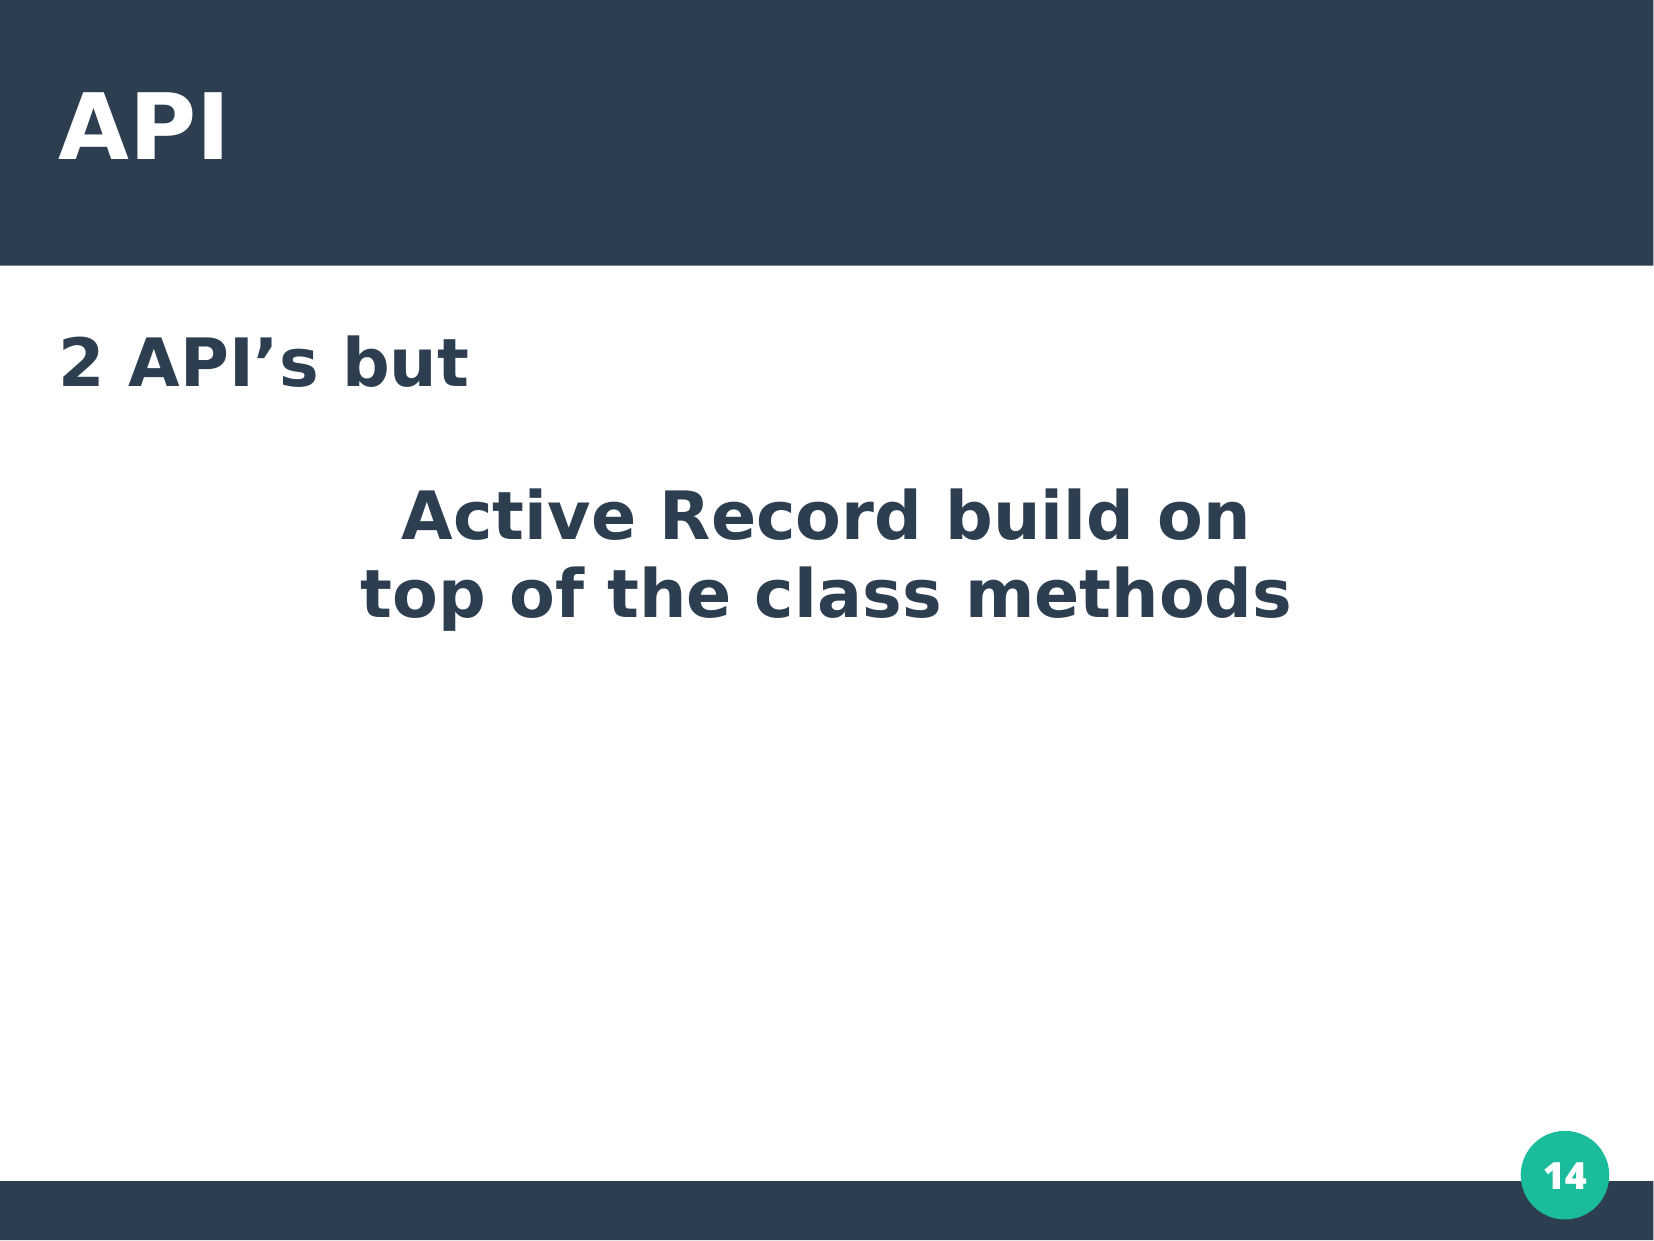

# API
2 API’s but
Active Record build on
top of the class methods
14